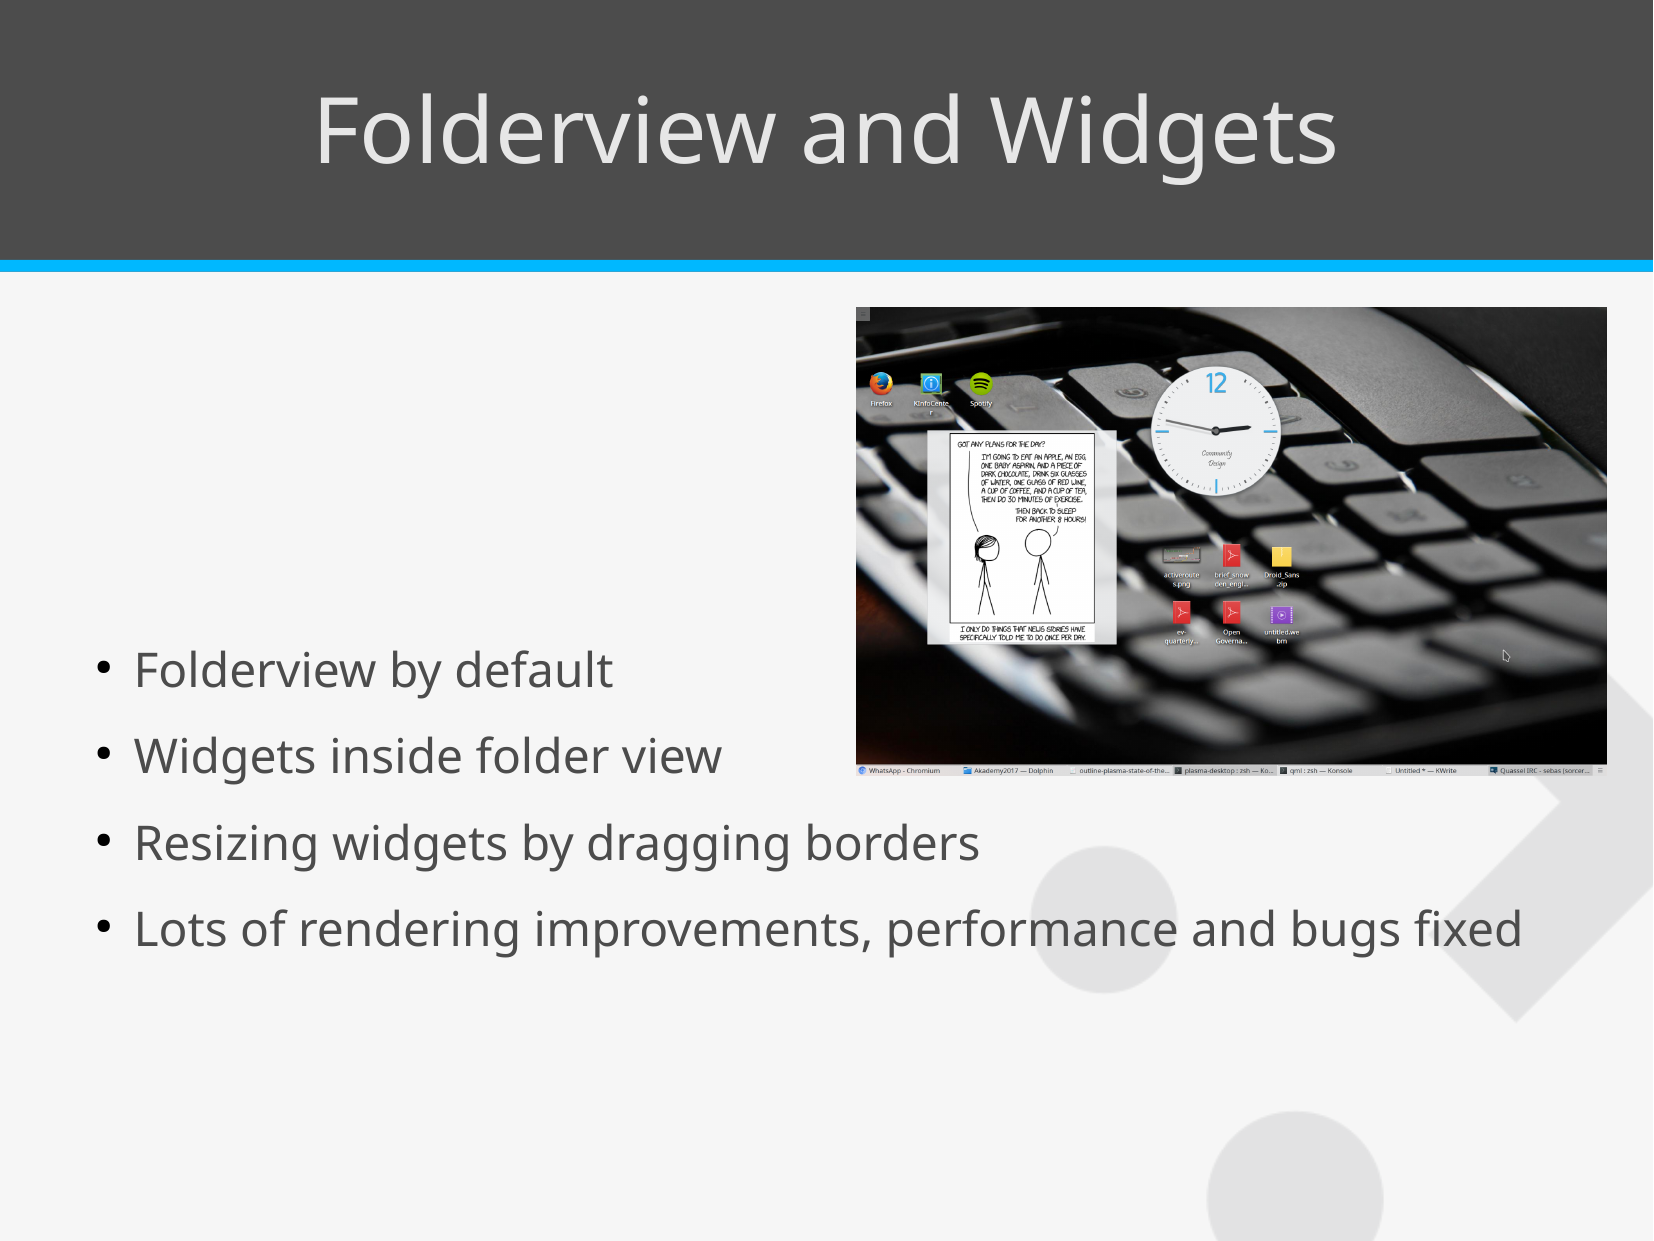

# Folderview and Widgets
Folderview by default
Widgets inside folder view
Resizing widgets by dragging borders
Lots of rendering improvements, performance and bugs fixed